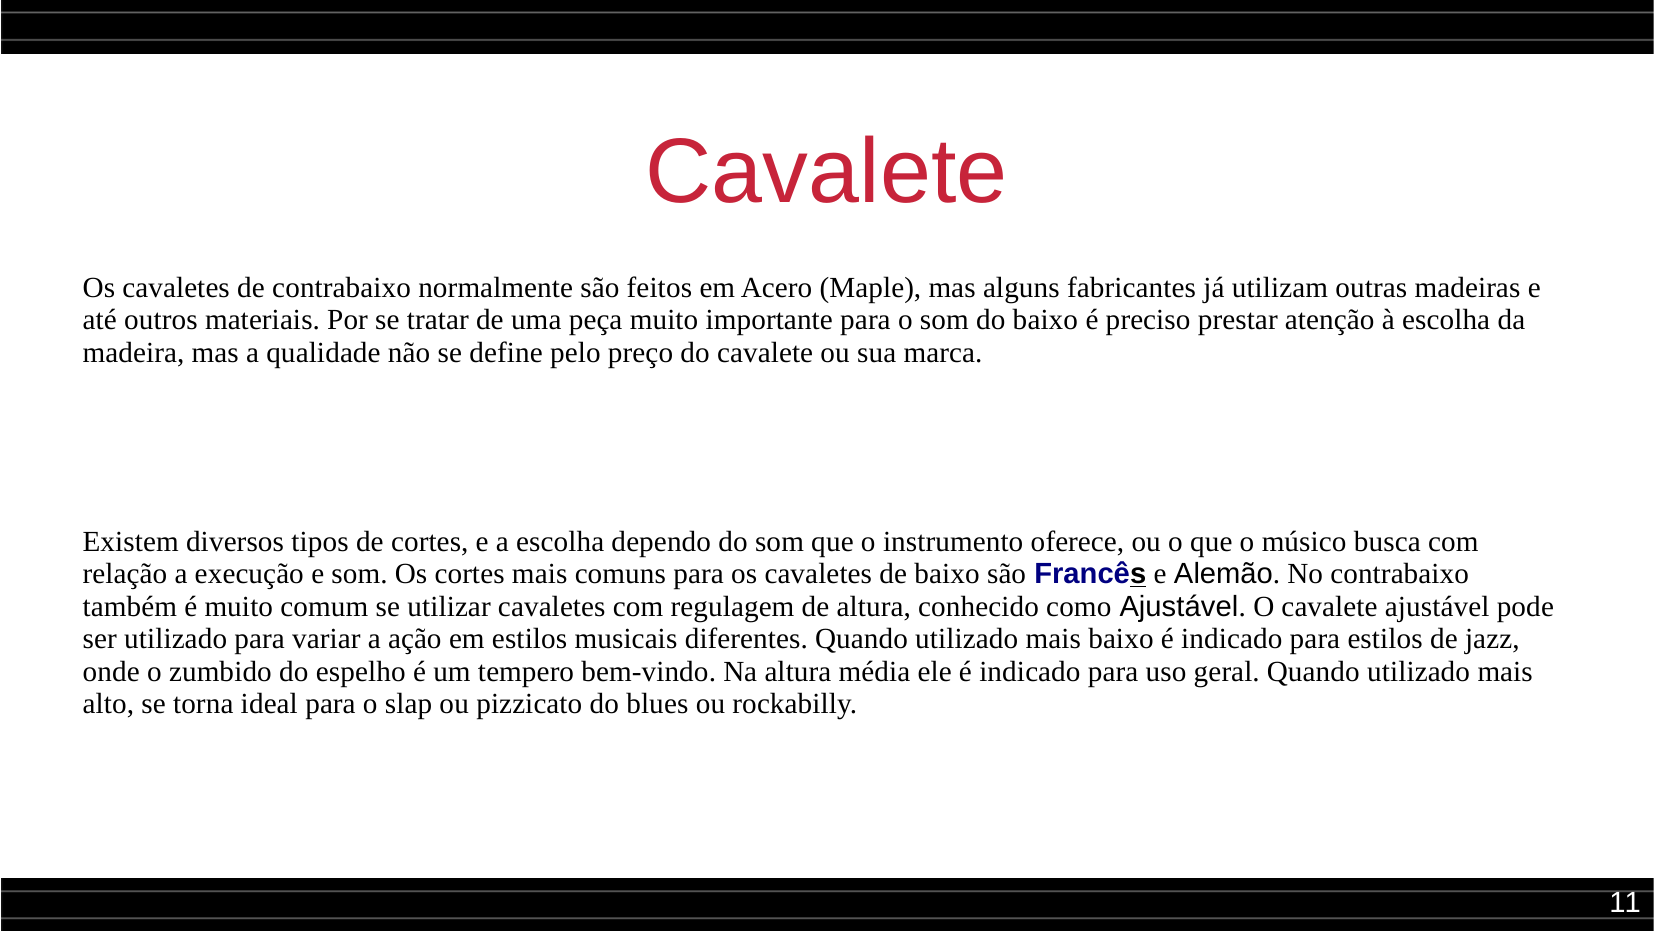

# Cavalete
Os cavaletes de contrabaixo normalmente são feitos em Acero (Maple), mas alguns fabricantes já utilizam outras madeiras e até outros materiais. Por se tratar de uma peça muito importante para o som do baixo é preciso prestar atenção à escolha da madeira, mas a qualidade não se define pelo preço do cavalete ou sua marca.
Existem diversos tipos de cortes, e a escolha dependo do som que o instrumento oferece, ou o que o músico busca com relação a execução e som. Os cortes mais comuns para os cavaletes de baixo são Francês e Alemão. No contrabaixo também é muito comum se utilizar cavaletes com regulagem de altura, conhecido como Ajustável. O cavalete ajustável pode ser utilizado para variar a ação em estilos musicais diferentes. Quando utilizado mais baixo é indicado para estilos de jazz, onde o zumbido do espelho é um tempero bem-vindo. Na altura média ele é indicado para uso geral. Quando utilizado mais alto, se torna ideal para o slap ou pizzicato do blues ou rockabilly.